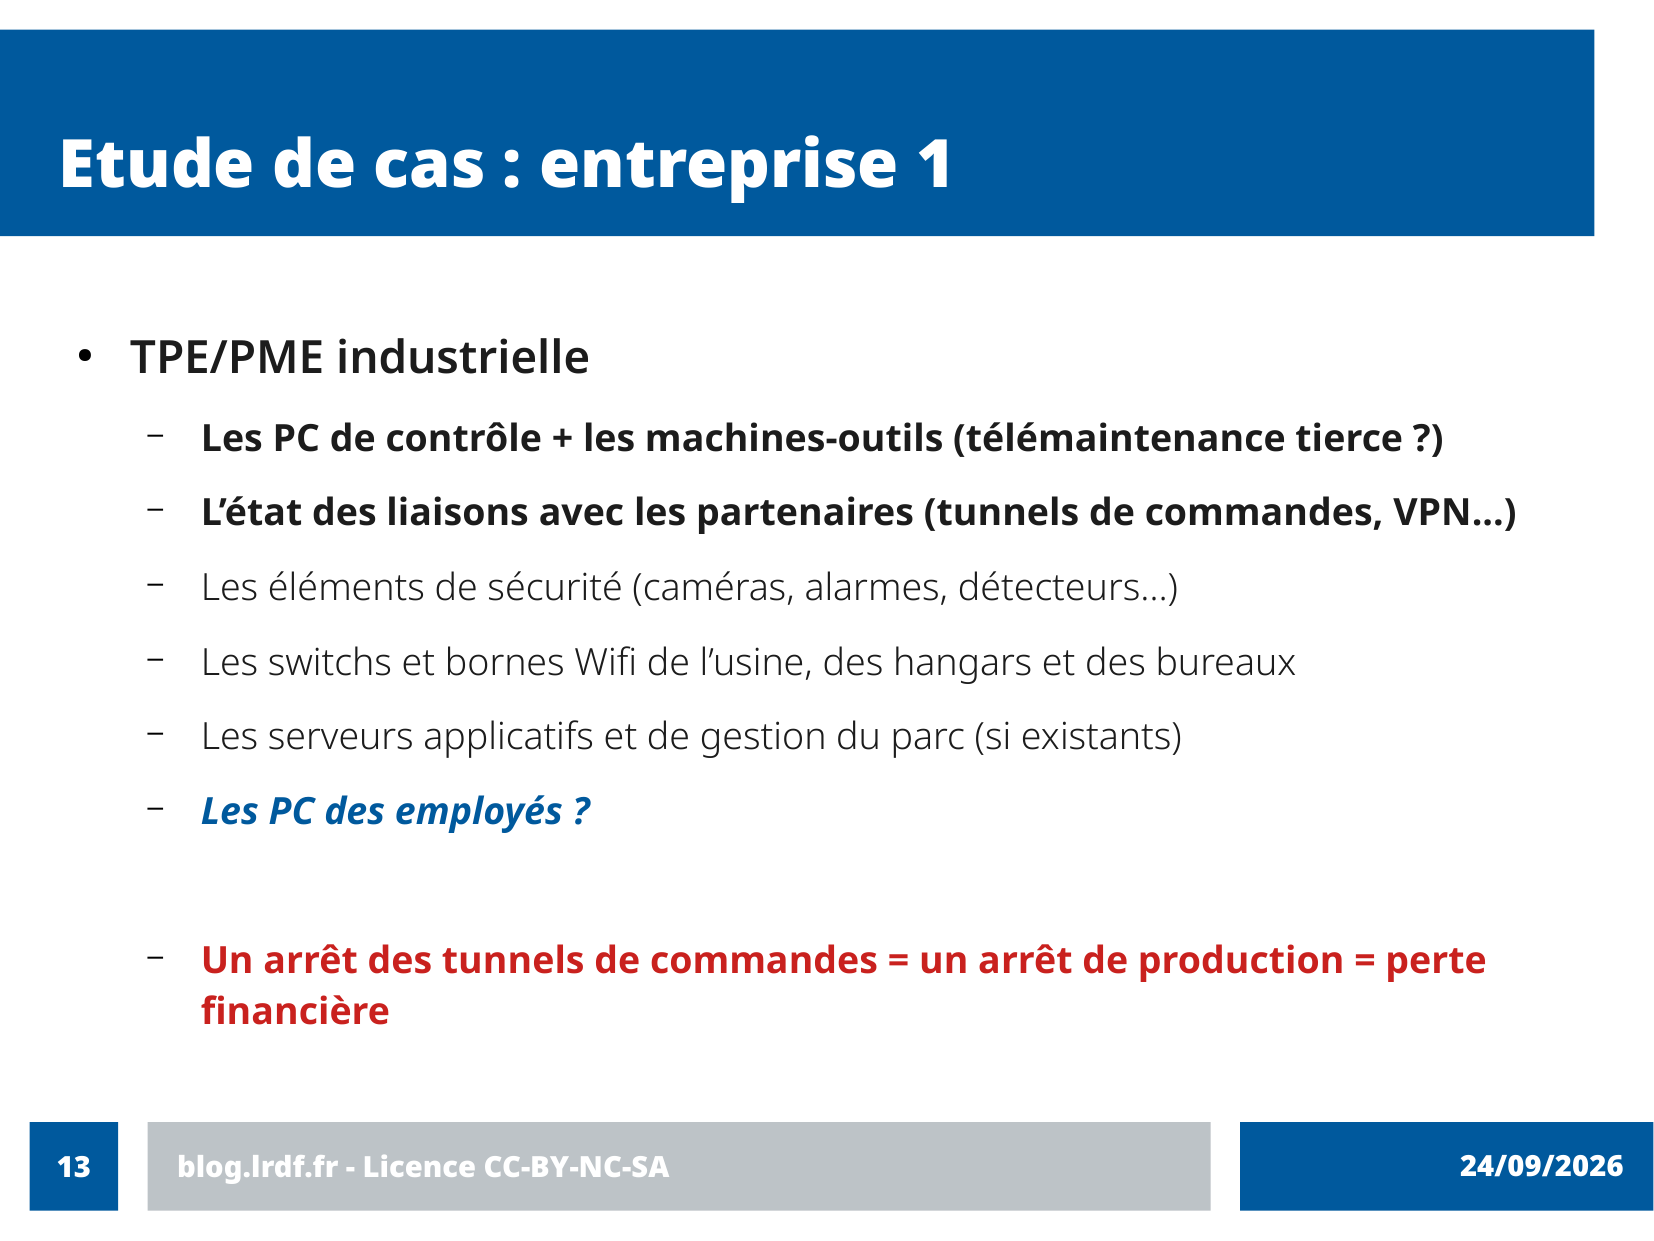

# Etude de cas : entreprise 1
TPE/PME industrielle
Les PC de contrôle + les machines-outils (télémaintenance tierce ?)
L’état des liaisons avec les partenaires (tunnels de commandes, VPN...)
Les éléments de sécurité (caméras, alarmes, détecteurs…)
Les switchs et bornes Wifi de l’usine, des hangars et des bureaux
Les serveurs applicatifs et de gestion du parc (si existants)
Les PC des employés ?
Un arrêt des tunnels de commandes = un arrêt de production = perte financière
13
blog.lrdf.fr - Licence CC-BY-NC-SA